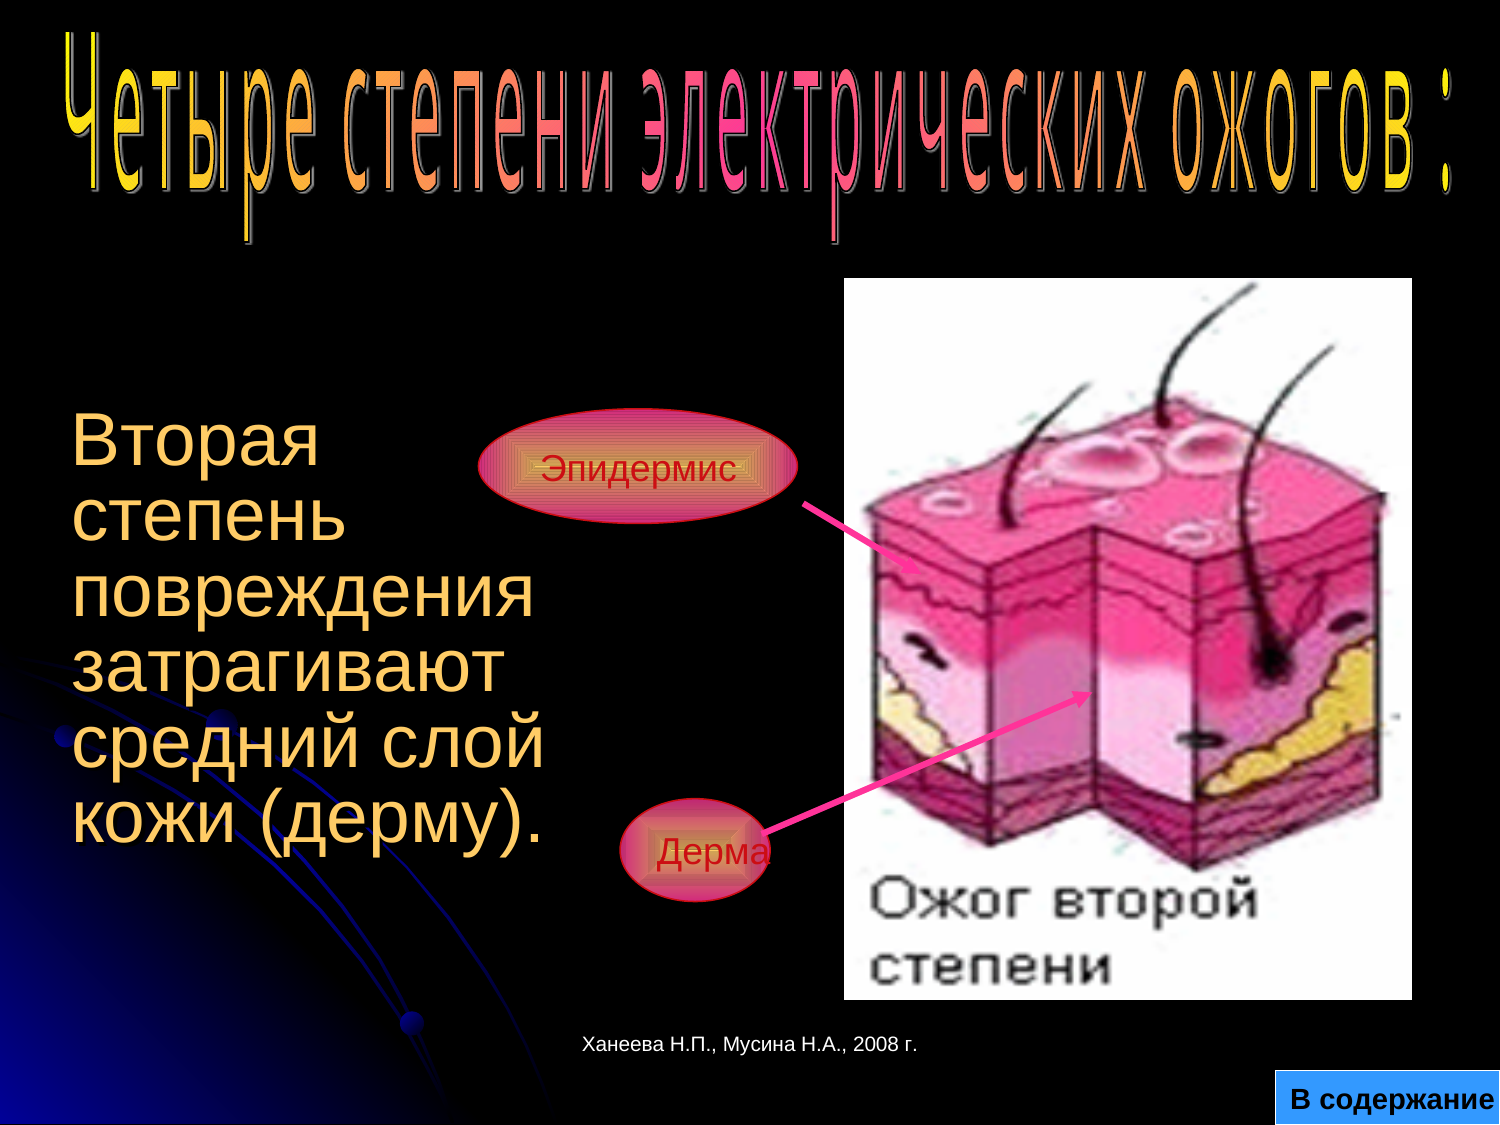

Четыре степени электрических ожогов :
# Вторая степень повреждения затрагивают средний слой кожи (дерму).
Эпидермис
Дерма
Ханеева Н.П., Мусина Н.А., 2008 г.
В содержание